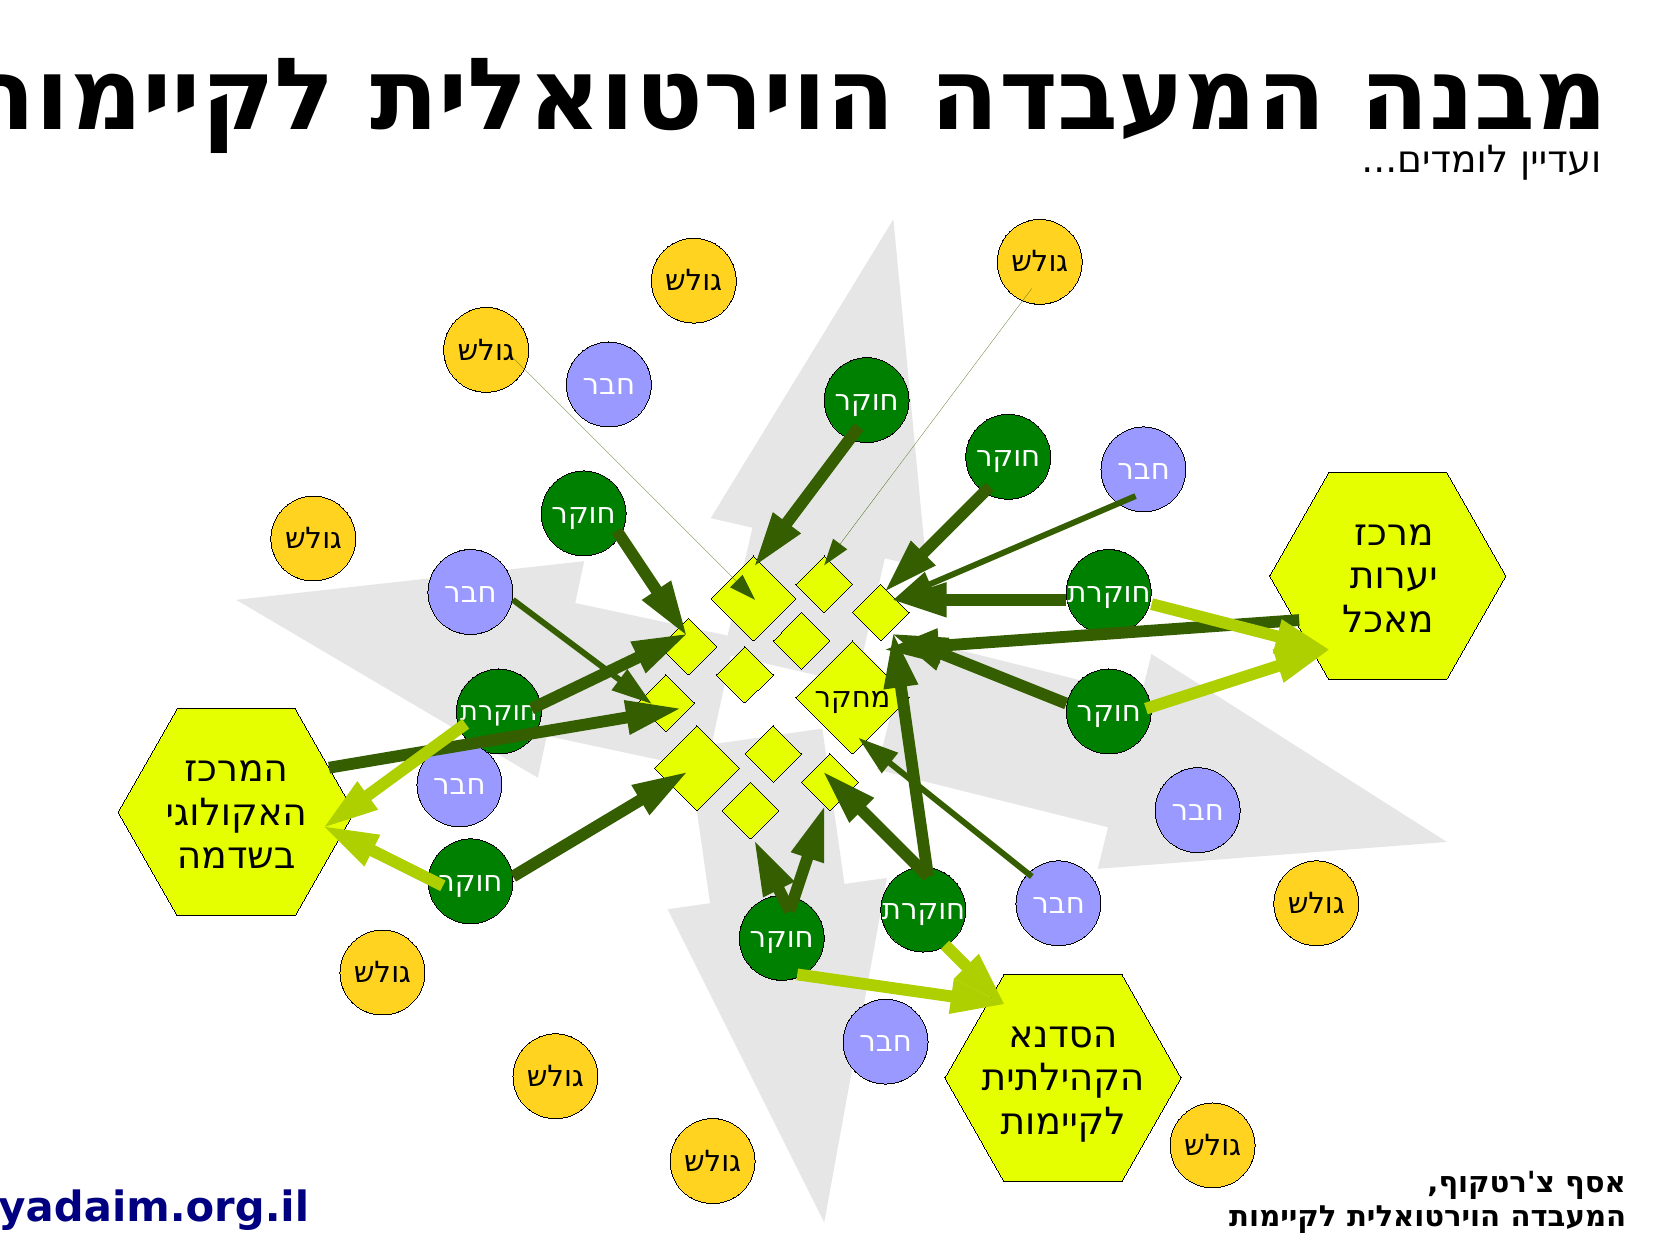

מבנה המעבדה הוירטואלית לקיימות
ועדיין לומדים...
גולש
גולש
גולש
חבר
חוקר
חוקר
חבר
חוקר
מרכז
יערות
מאכל
גולש
חבר
חוקרת
מחקר
חוקרת
חוקר
המרכז
האקולוגי
בשדמה
חבר
חבר
חוקר
חבר
גולש
חוקרת
חוקר
גולש
הסדנא
הקהילתית
לקיימות
חבר
גולש
גולש
גולש
אסף צ'רטקוף,
המעבדה הוירטואלית לקיימות
bayadaim.org.il